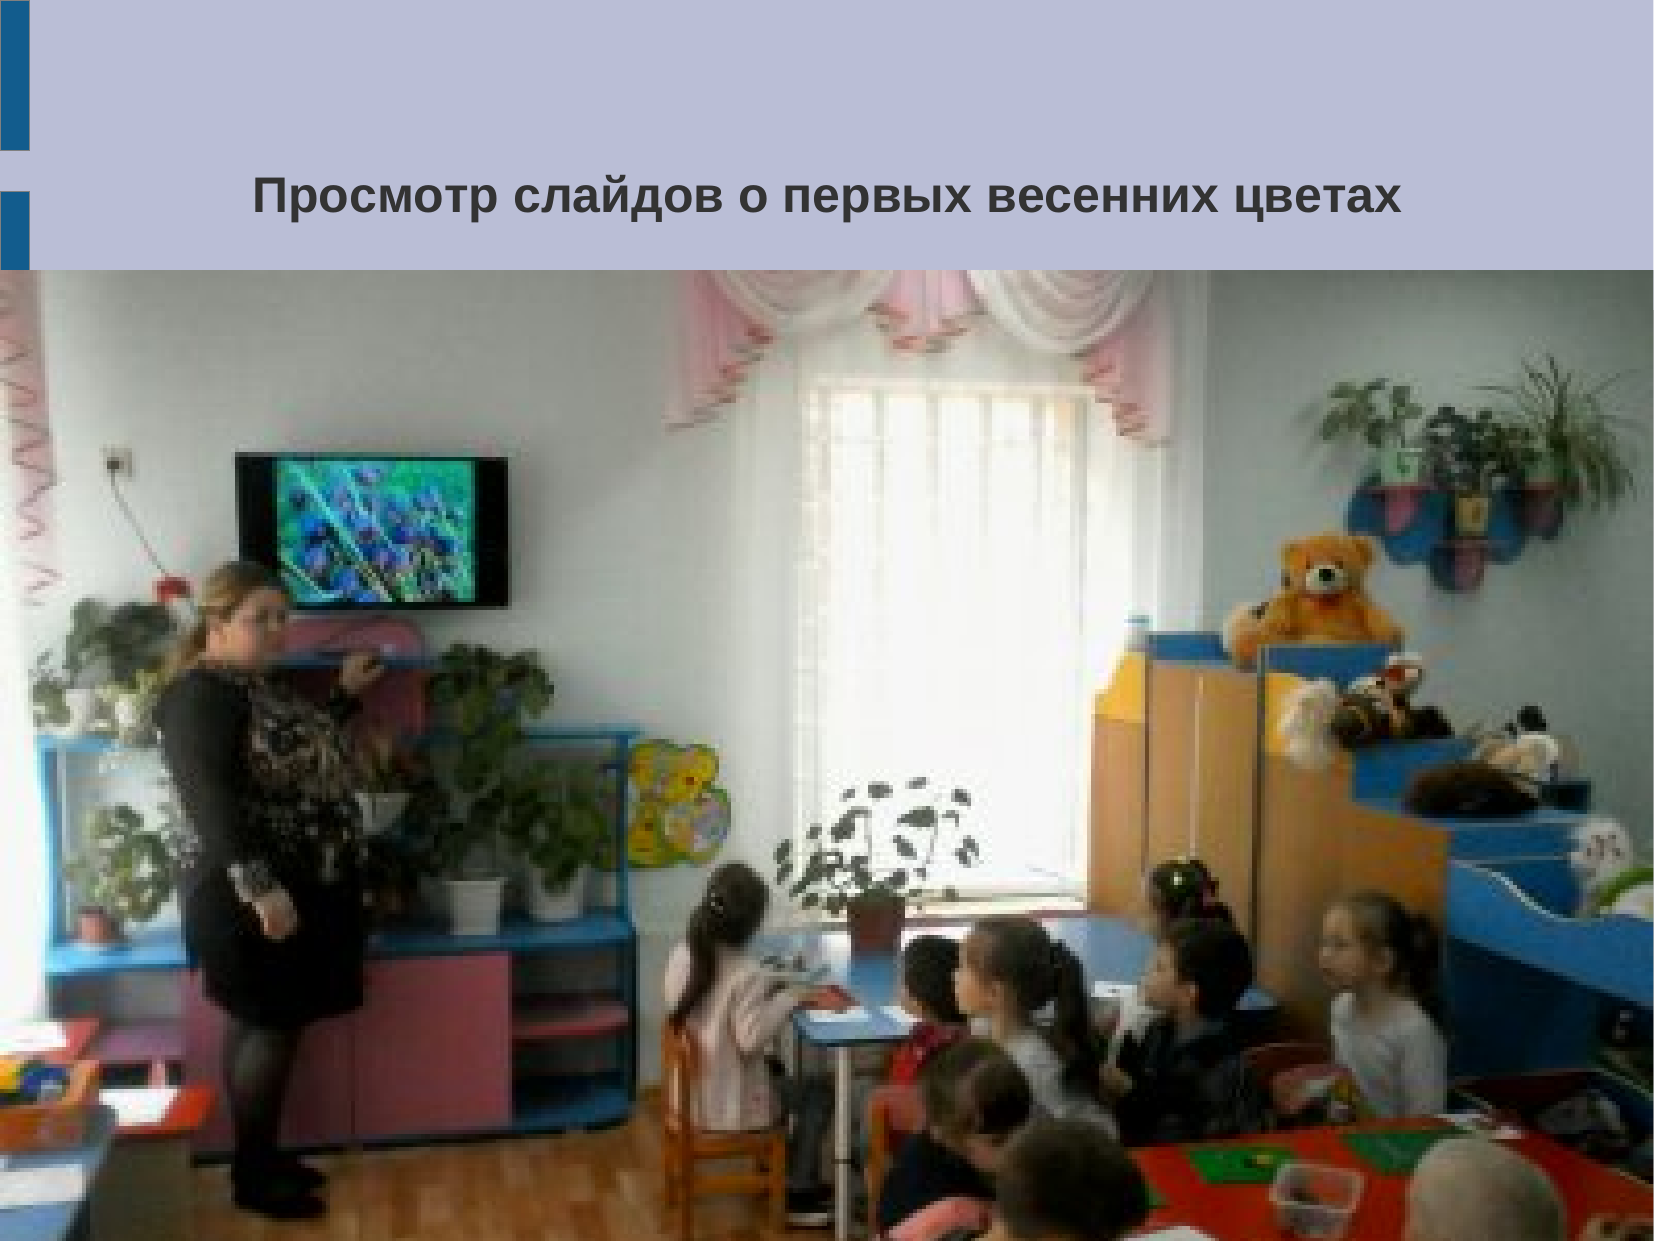

# Просмотр слайдов о первых весенних цветах